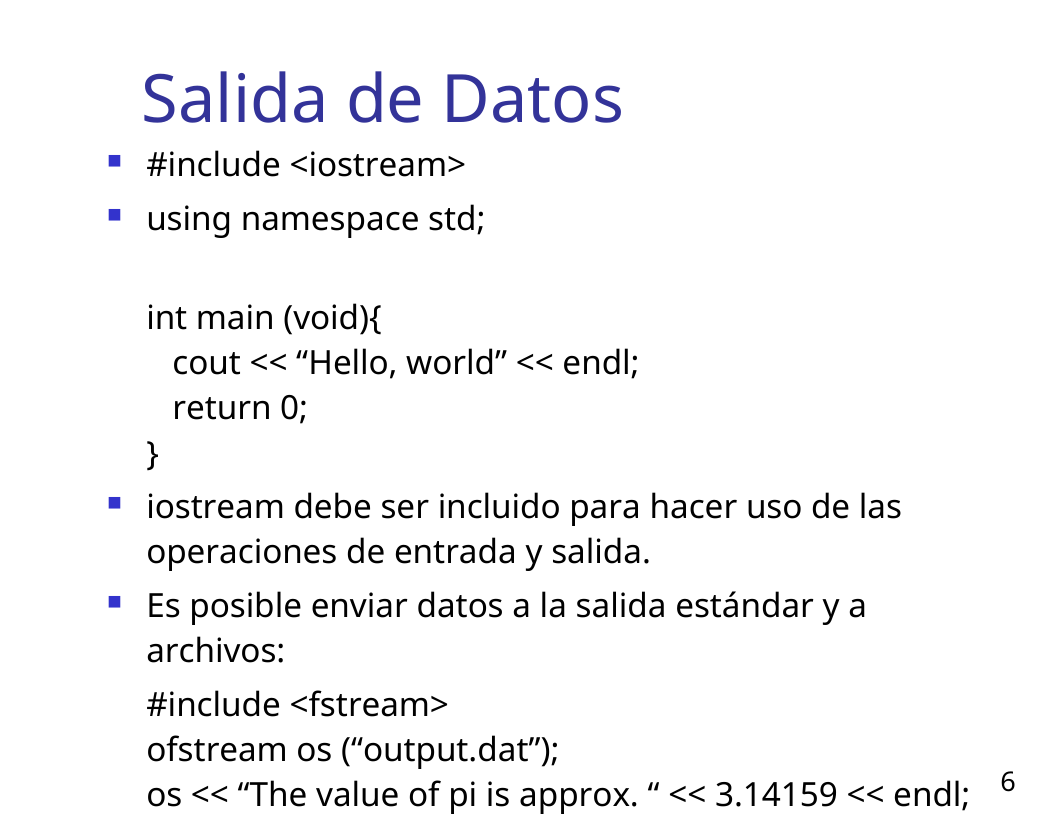

# Salida de Datos
#include <iostream>
using namespace std;
int main (void){
 cout << “Hello, world” << endl;
 return 0;
}
iostream debe ser incluido para hacer uso de las operaciones de entrada y salida.
Es posible enviar datos a la salida estándar y a archivos:
#include <fstream>
ofstream os (“output.dat”);
os << “The value of pi is approx. “ << 3.14159 << endl;
....
6